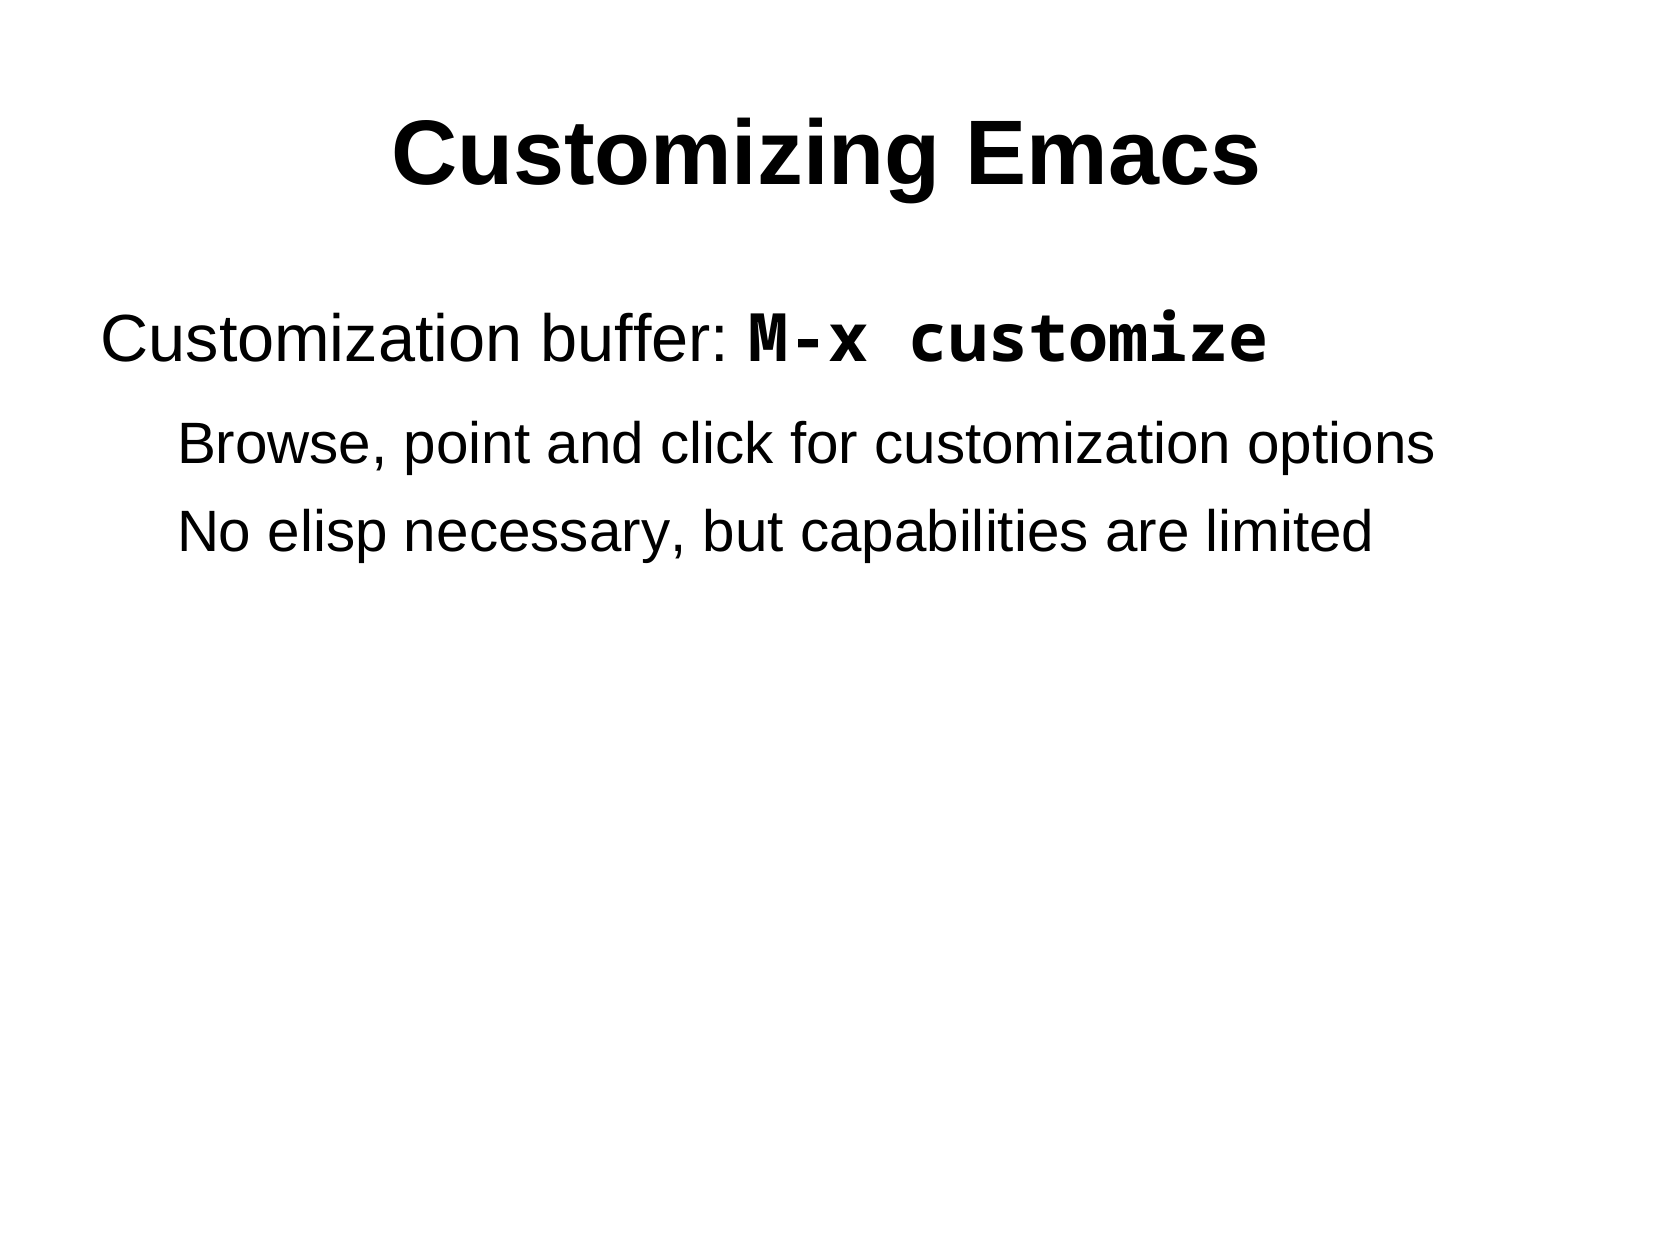

# Customizing Emacs
Customization buffer: M-x customize
Browse, point and click for customization options
No elisp necessary, but capabilities are limited